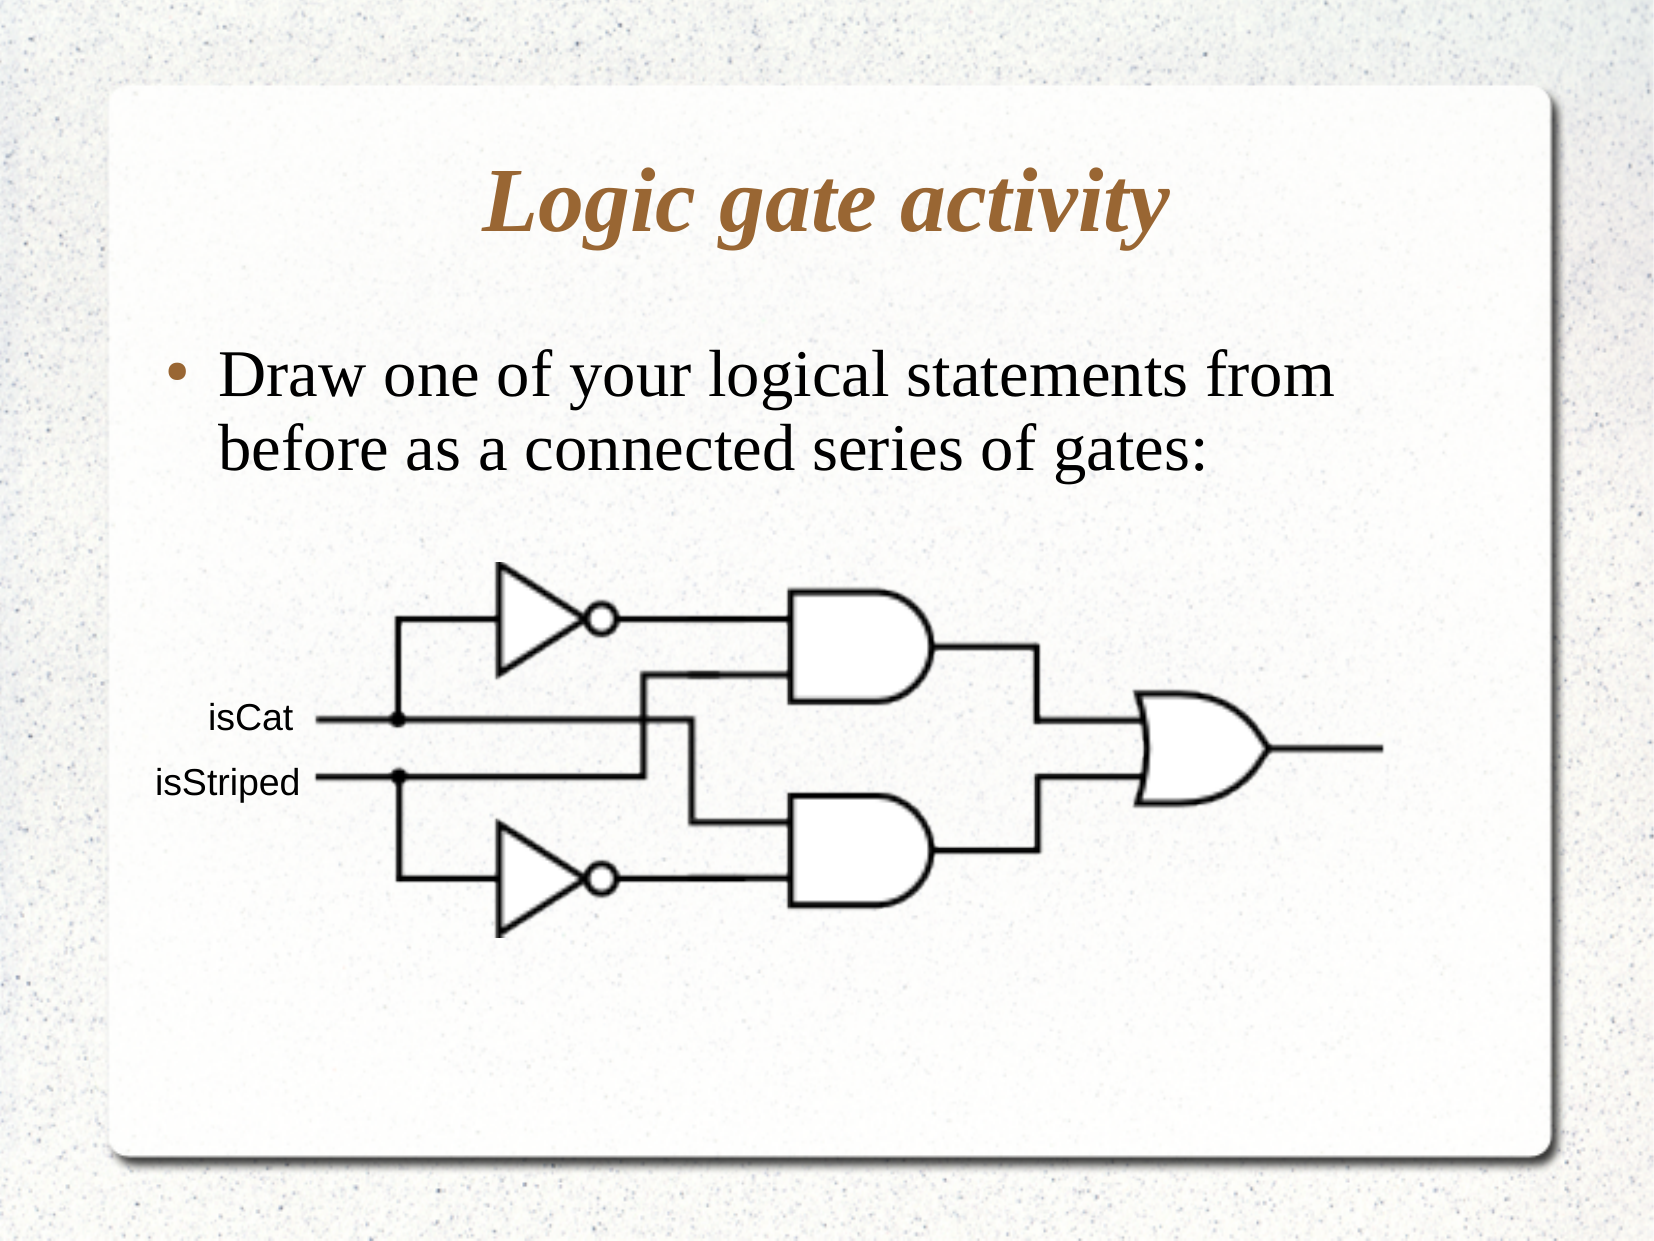

# Logic gate activity
Draw one of your logical statements from before as a connected series of gates:
isCat
isStriped